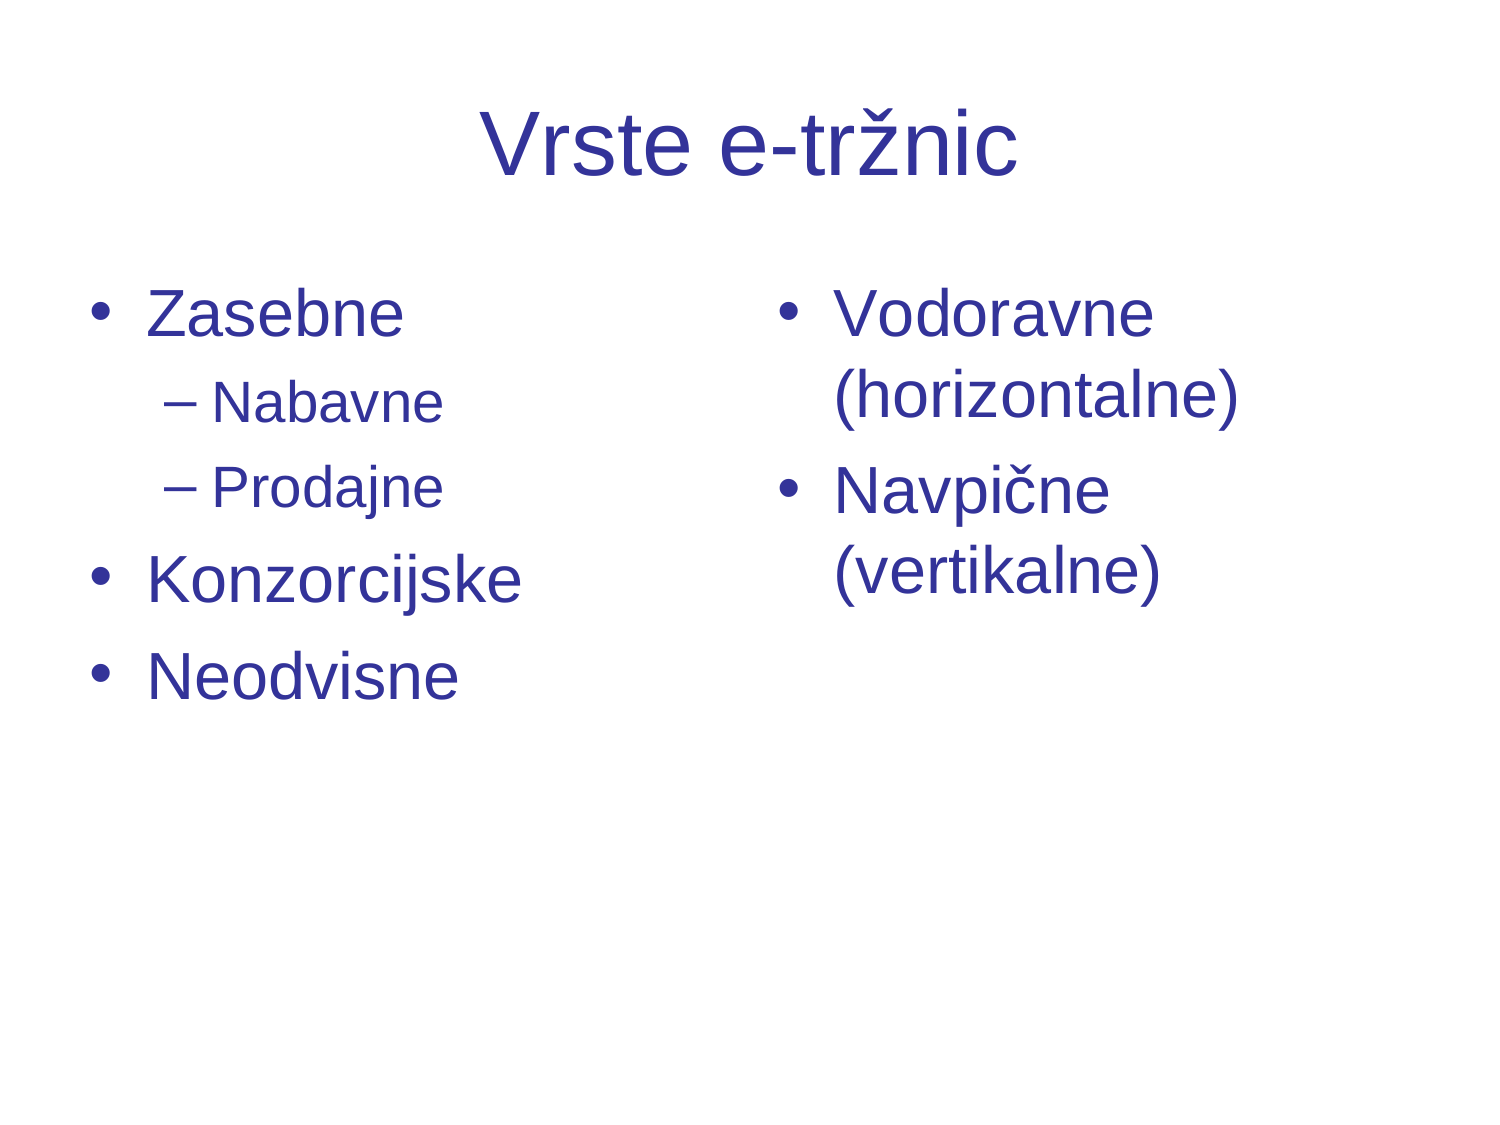

# Vrste e-tržnic
Zasebne
Nabavne
Prodajne
Konzorcijske
Neodvisne
Vodoravne (horizontalne)
Navpične (vertikalne)